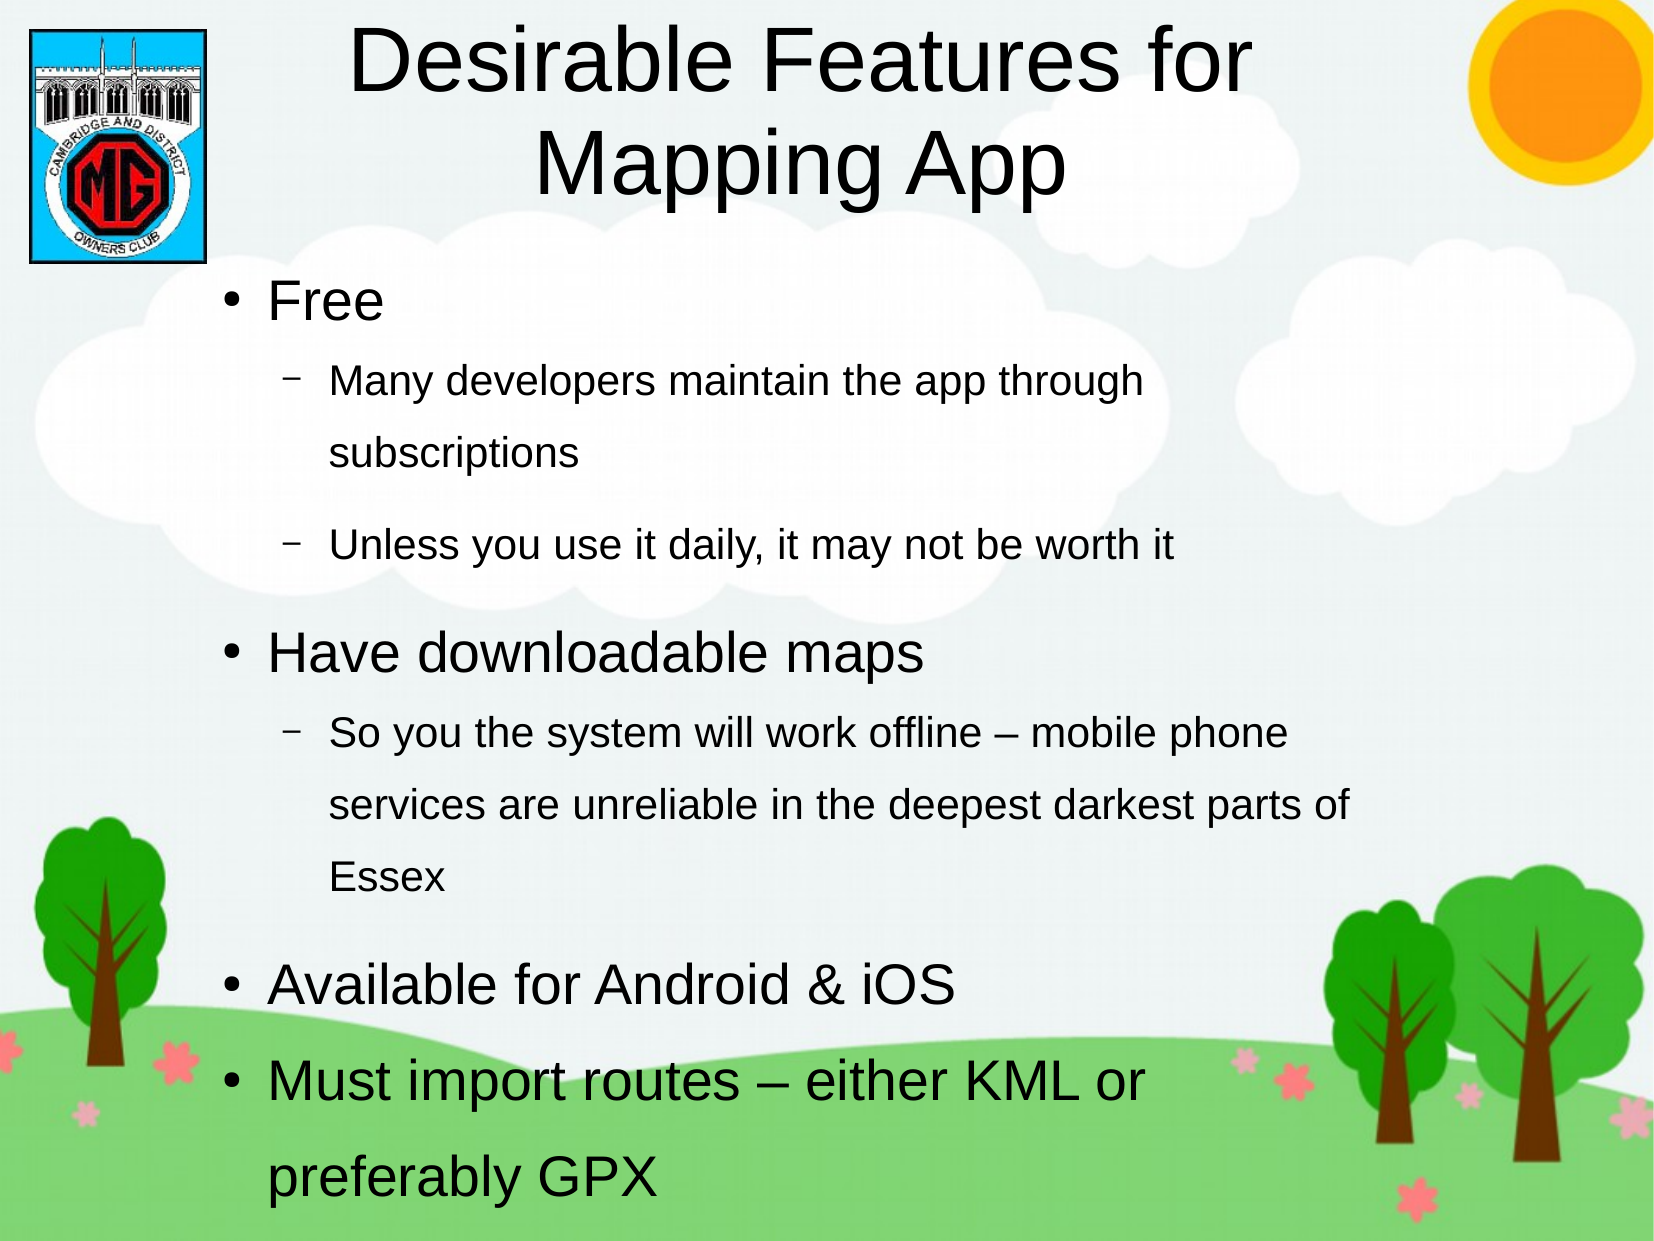

# Desirable Features for Mapping App
Free
Many developers maintain the app through subscriptions
Unless you use it daily, it may not be worth it
Have downloadable maps
So you the system will work offline – mobile phone services are unreliable in the deepest darkest parts of Essex
Available for Android & iOS
Must import routes – either KML or preferably GPX